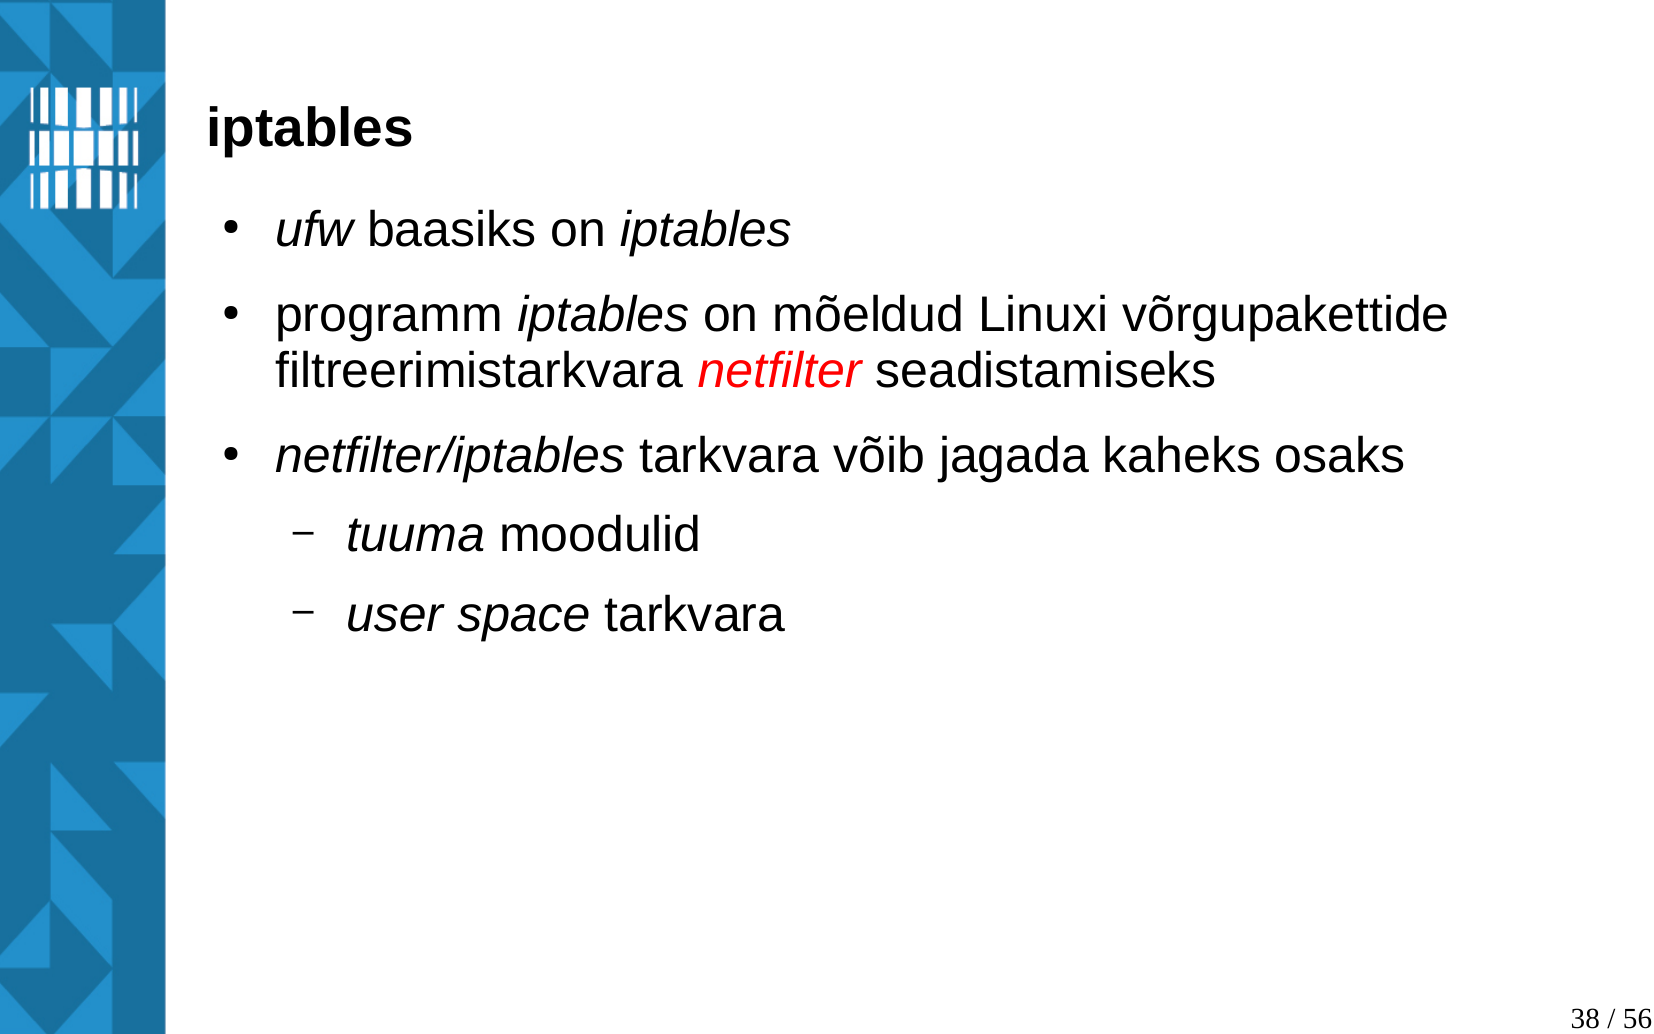

# iptables
ufw baasiks on iptables
programm iptables on mõeldud Linuxi võrgupakettide filtreerimistarkvara netfilter seadistamiseks
netfilter/iptables tarkvara võib jagada kaheks osaks
tuuma moodulid
user space tarkvara
38